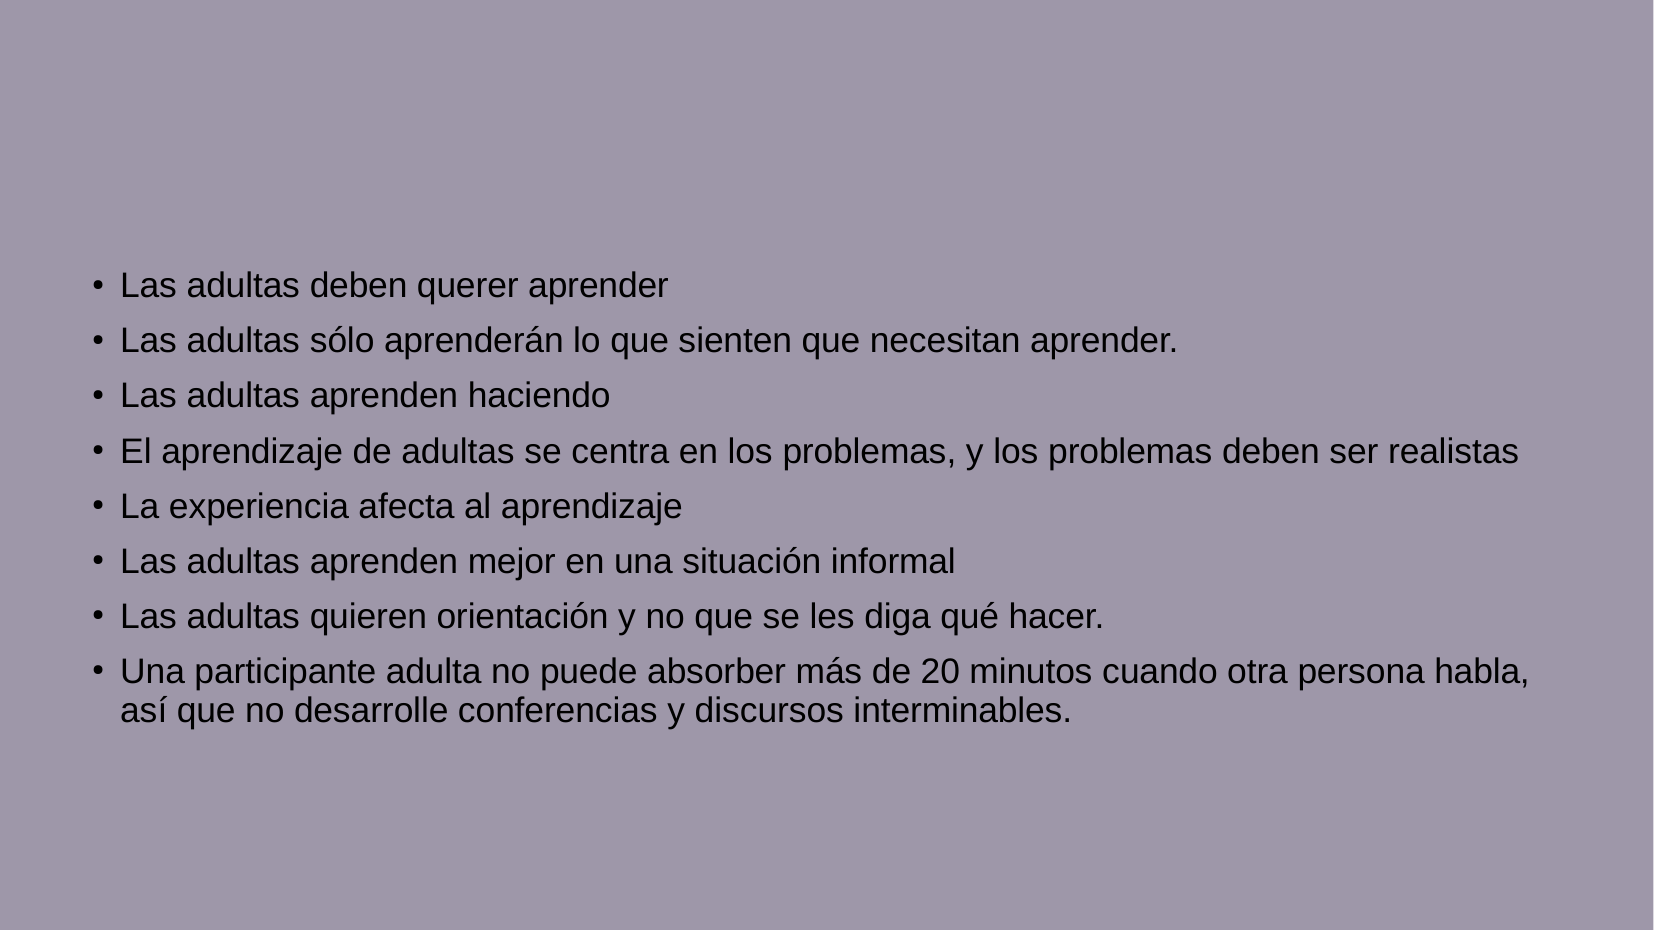

# Las adultas deben querer aprender
Las adultas sólo aprenderán lo que sienten que necesitan aprender.
Las adultas aprenden haciendo
El aprendizaje de adultas se centra en los problemas, y los problemas deben ser realistas
La experiencia afecta al aprendizaje
Las adultas aprenden mejor en una situación informal
Las adultas quieren orientación y no que se les diga qué hacer.
Una participante adulta no puede absorber más de 20 minutos cuando otra persona habla, así que no desarrolle conferencias y discursos interminables.